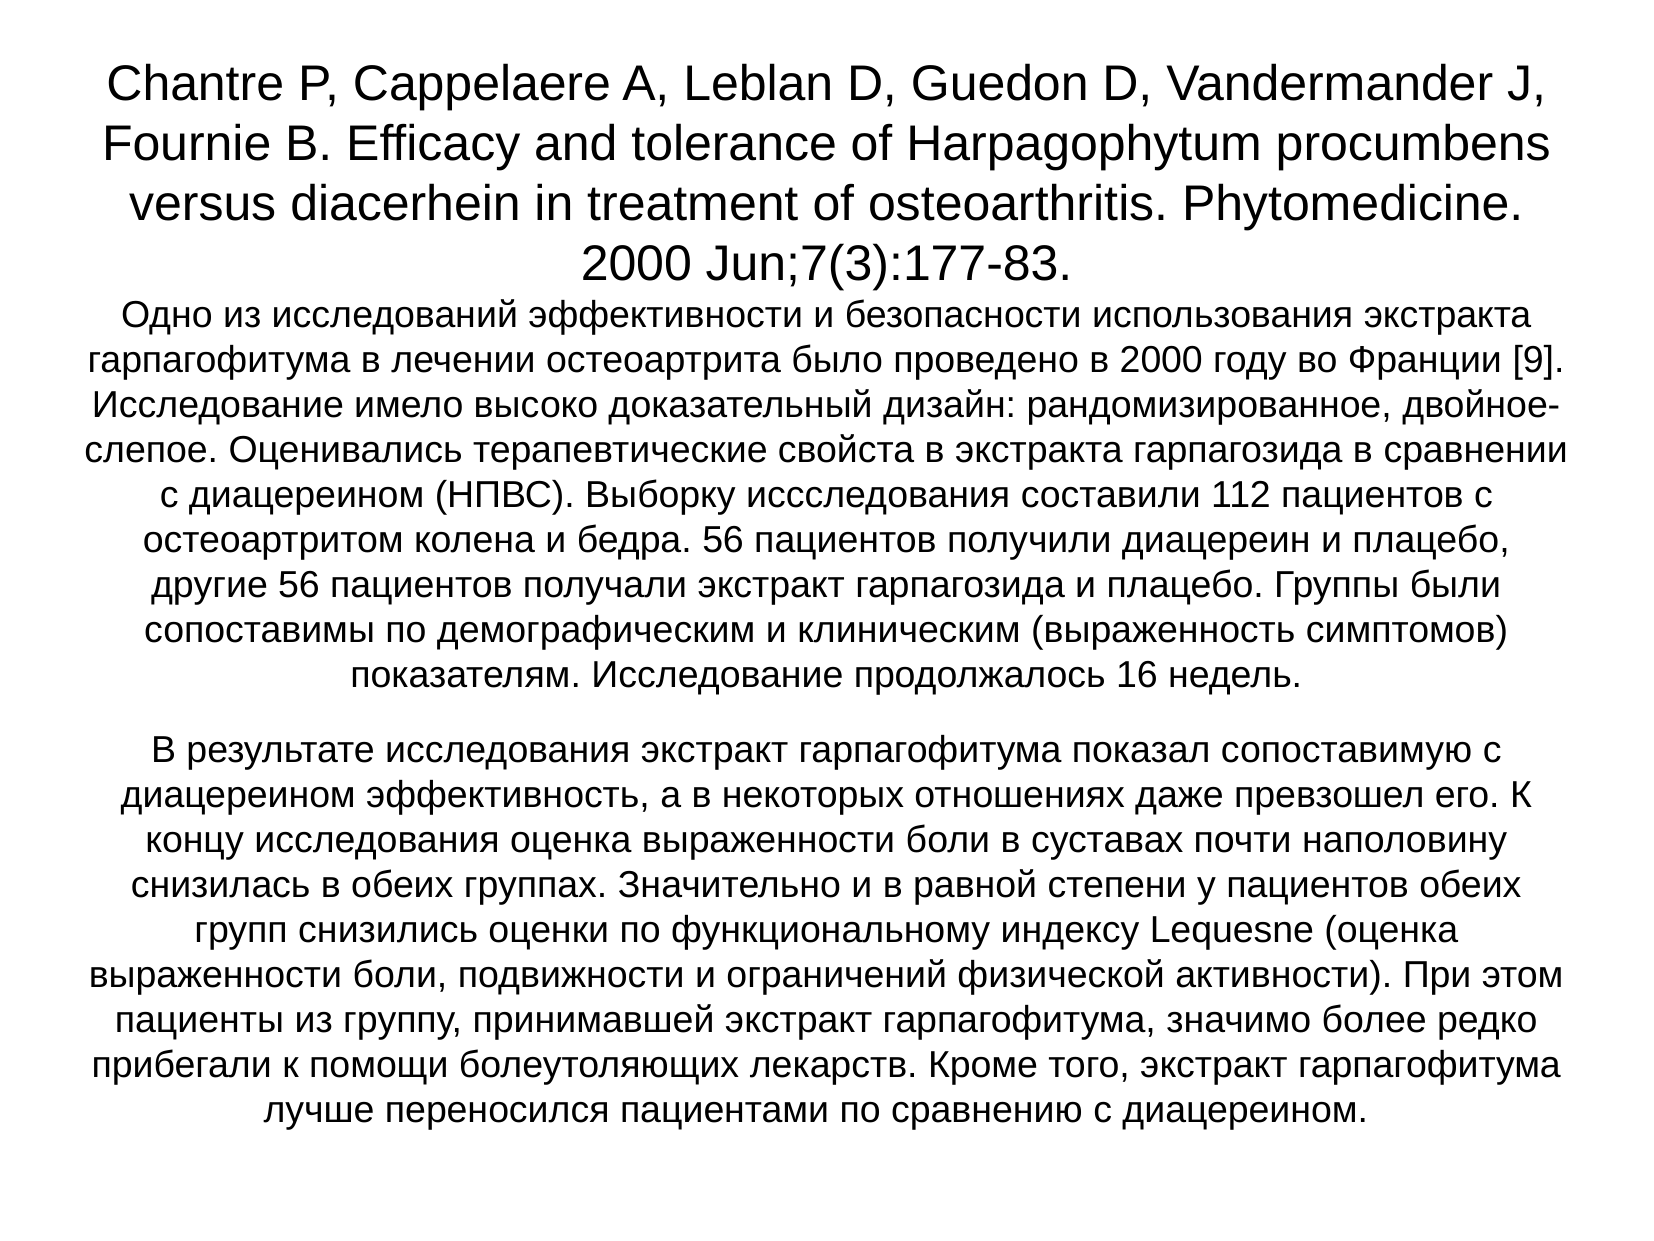

# Chantre P, Cappelaere A, Leblan D, Guedon D, Vandermander J, Fournie B. Efficacy and tolerance of Harpagophytum procumbens versus diacerhein in treatment of osteoarthritis. Phytomedicine. 2000 Jun;7(3):177-83.
Одно из исследований эффективности и безопасности использования экстракта гарпагофитума в лечении остеоартрита было проведено в 2000 году во Франции [9]. Исследование имело высоко доказательный дизайн: рандомизированное, двойное-слепое. Оценивались терапевтические свойста в экстракта гарпагозида в сравнении с диацереином (НПВС). Выборку иссследования составили 112 пациентов с остеоартритом колена и бедра. 56 пациентов получили диацереин и плацебо, другие 56 пациентов получали экстракт гарпагозида и плацебо. Группы были сопоставимы по демографическим и клиническим (выраженность симптомов) показателям. Исследование продолжалось 16 недель.
В результате исследования экстракт гарпагофитума показал сопоставимую с диацереином эффективность, а в некоторых отношениях даже превзошел его. К концу исследования оценка выраженности боли в суставах почти наполовину снизилась в обеих группах. Значительно и в равной степени у пациентов обеих групп снизились оценки по функциональному индексу Lequesne (оценка выраженности боли, подвижности и ограничений физической активности). При этом пациенты из группу, принимавшей экстракт гарпагофитума, значимо более редко прибегали к помощи болеутоляющих лекарств. Кроме того, экстракт гарпагофитума лучше переносился пациентами по сравнению с диацереином.